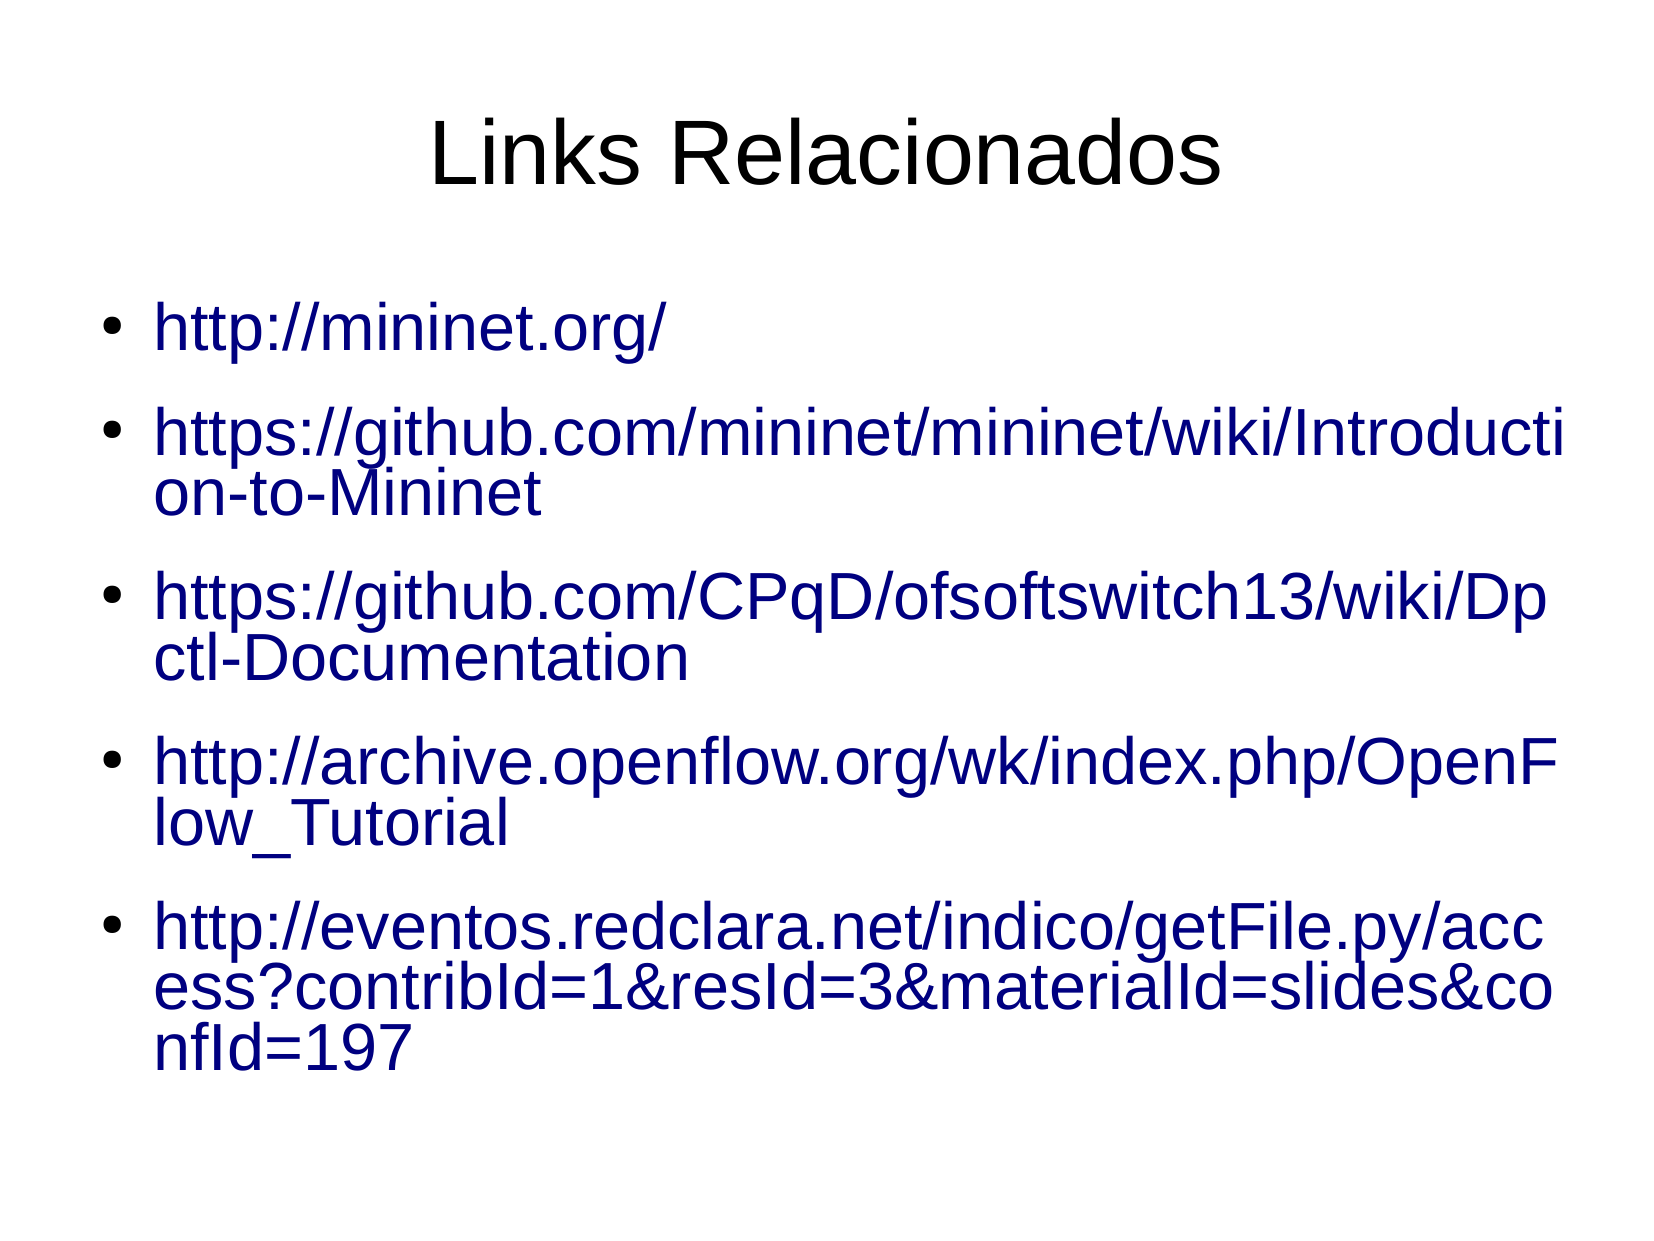

# Links Relacionados
http://mininet.org/
https://github.com/mininet/mininet/wiki/Introduction-to-Mininet
https://github.com/CPqD/ofsoftswitch13/wiki/Dpctl-Documentation
http://archive.openflow.org/wk/index.php/OpenFlow_Tutorial
http://eventos.redclara.net/indico/getFile.py/access?contribId=1&resId=3&materialId=slides&confId=197